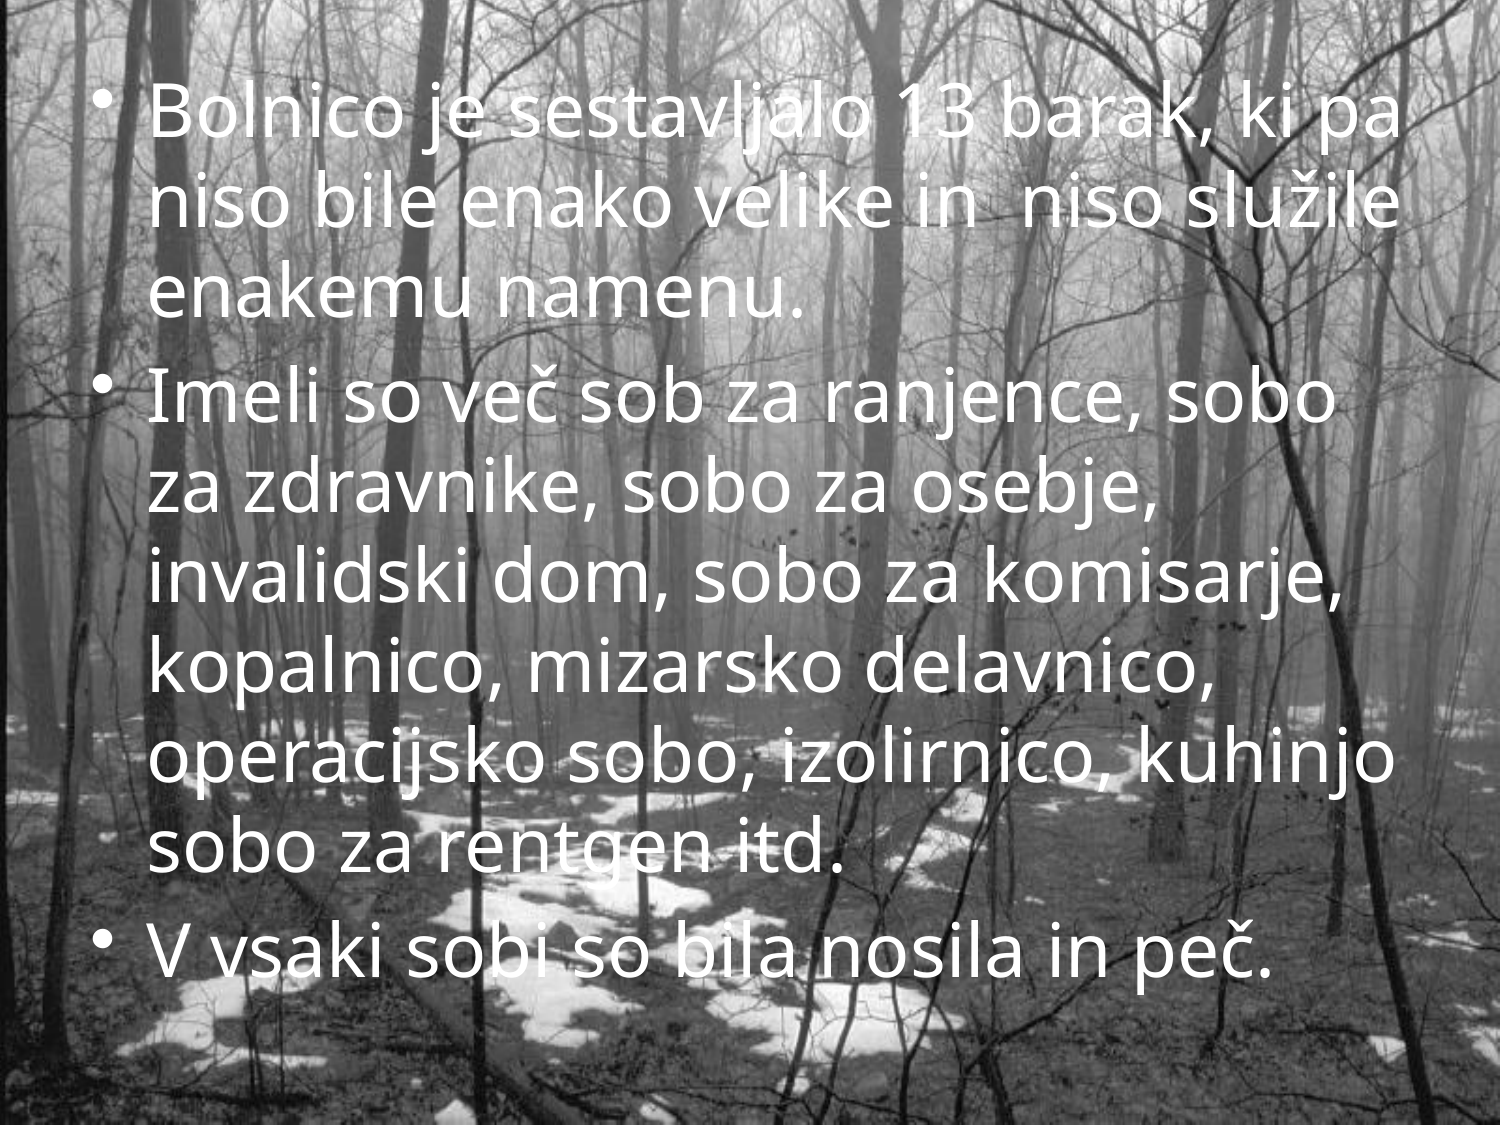

#
Bolnico je sestavljalo 13 barak, ki pa niso bile enako velike in niso služile enakemu namenu.
Imeli so več sob za ranjence, sobo za zdravnike, sobo za osebje, invalidski dom, sobo za komisarje, kopalnico, mizarsko delavnico, operacijsko sobo, izolirnico, kuhinjo sobo za rentgen itd.
V vsaki sobi so bila nosila in peč.